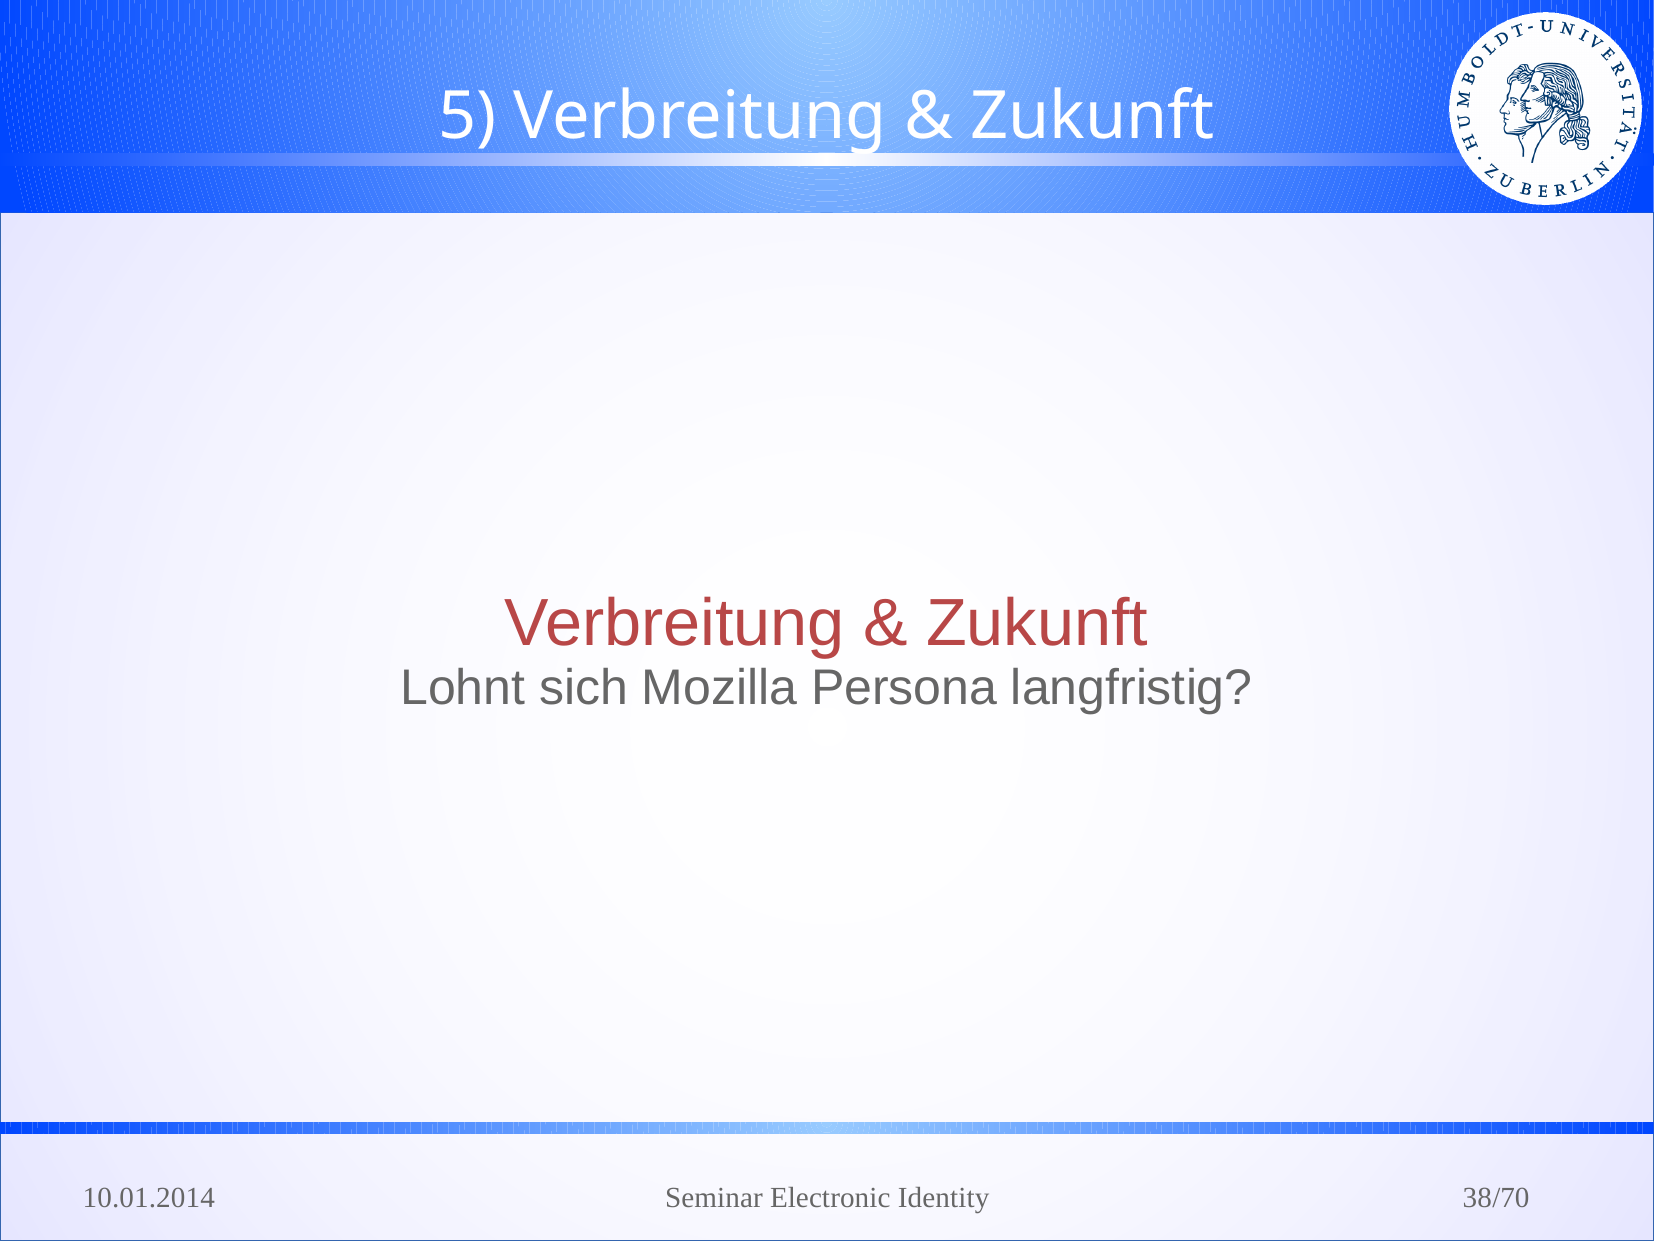

# 5) Verbreitung & Zukunft
Verbreitung & Zukunft
Lohnt sich Mozilla Persona langfristig?
10.01.2014
Seminar Electronic Identity